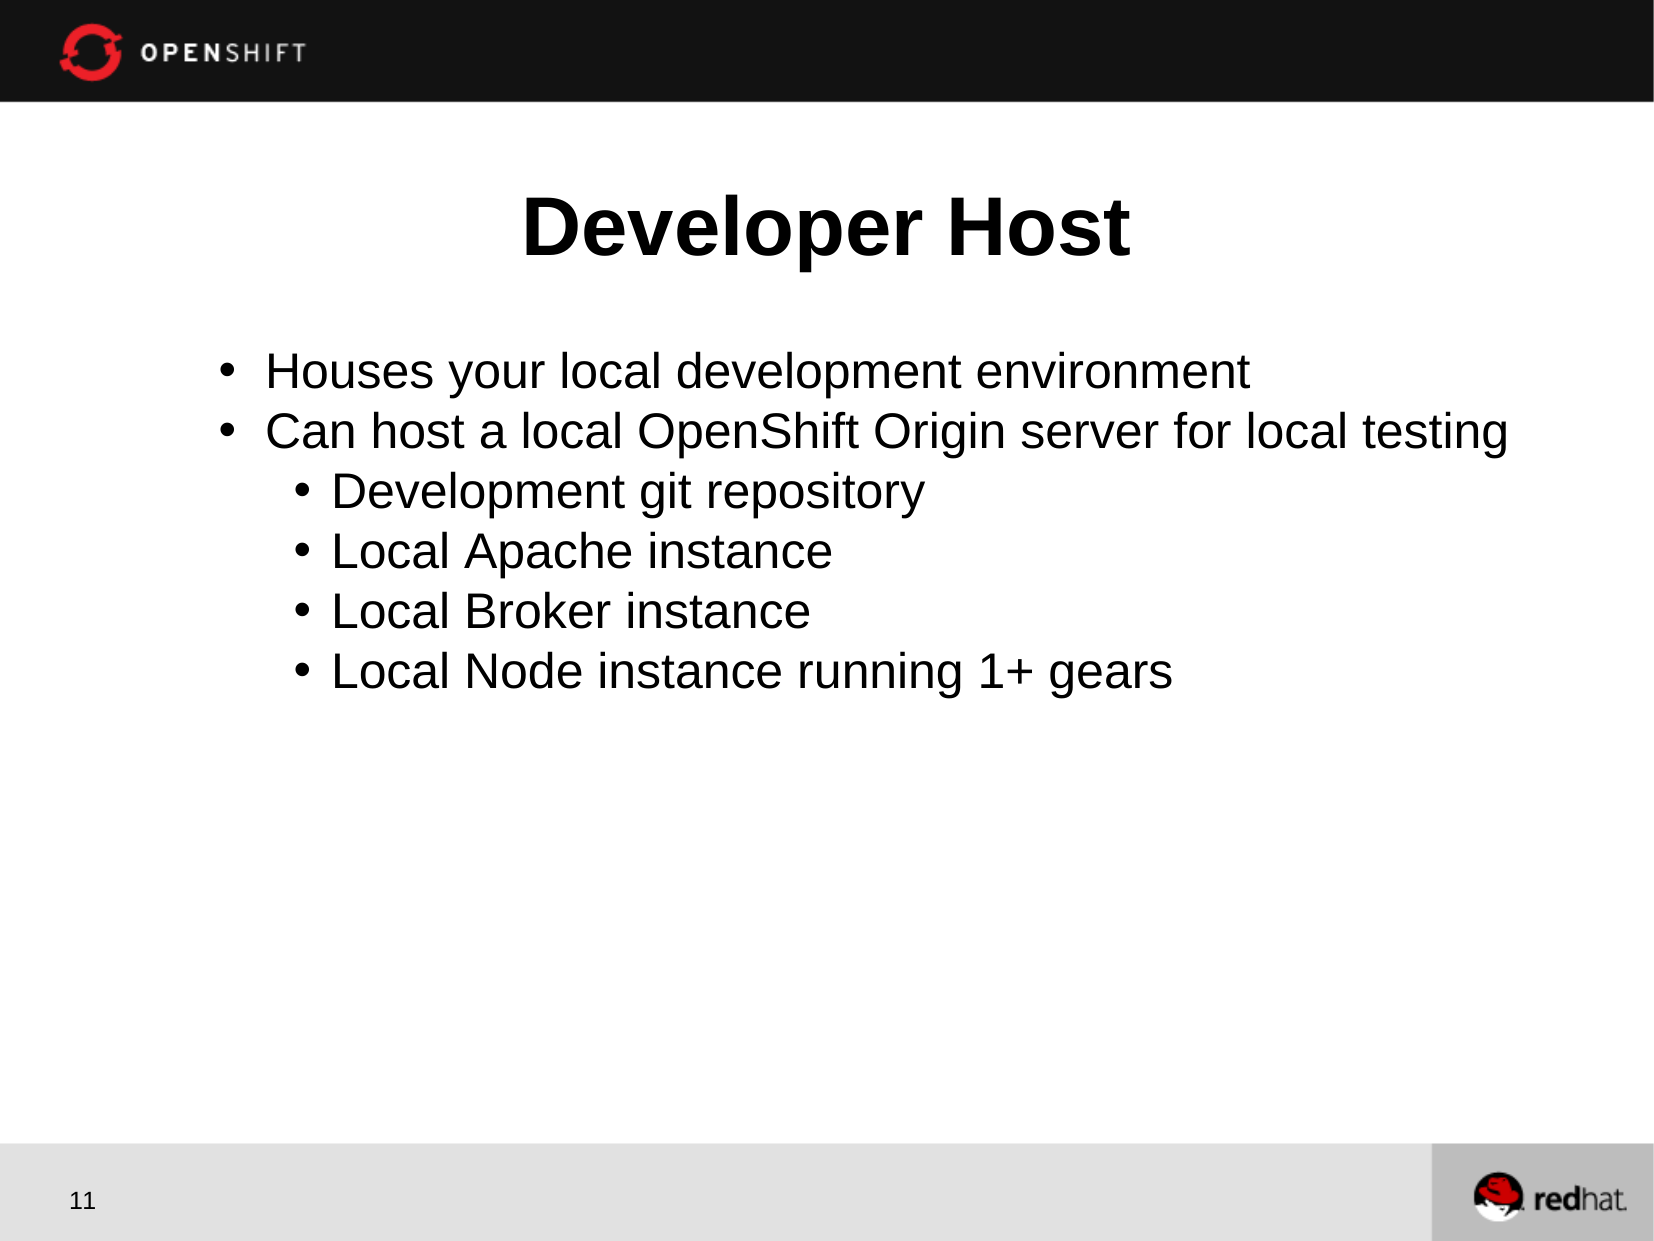

Developer Host
Houses your local development environment
Can host a local OpenShift Origin server for local testing
Development git repository
Local Apache instance
Local Broker instance
Local Node instance running 1+ gears